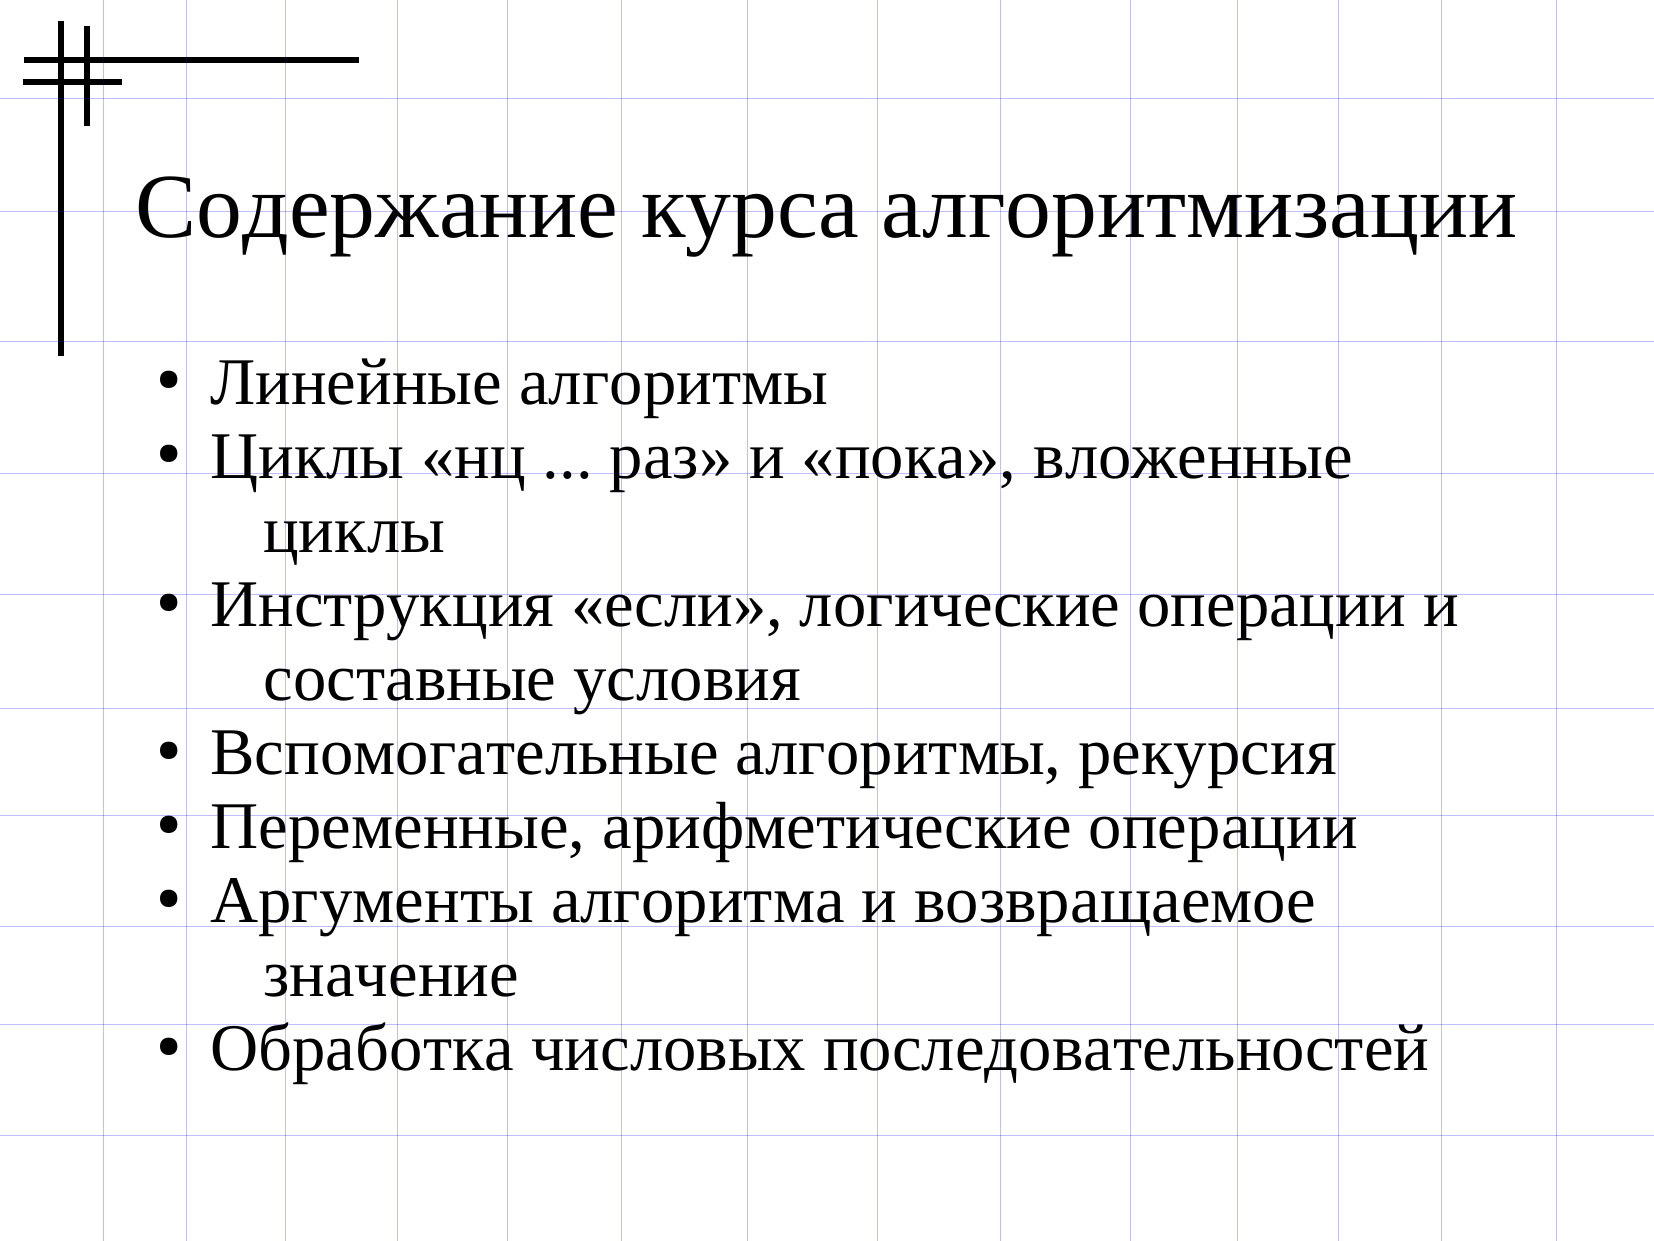

# Содержание курса алгоритмизации
Линейные алгоритмы
Циклы «нц ... раз» и «пока», вложенные циклы
Инструкция «если», логические операции и составные условия
Вспомогательные алгоритмы, рекурсия
Переменные, арифметические операции
Аргументы алгоритма и возвращаемое значение
Обработка числовых последовательностей